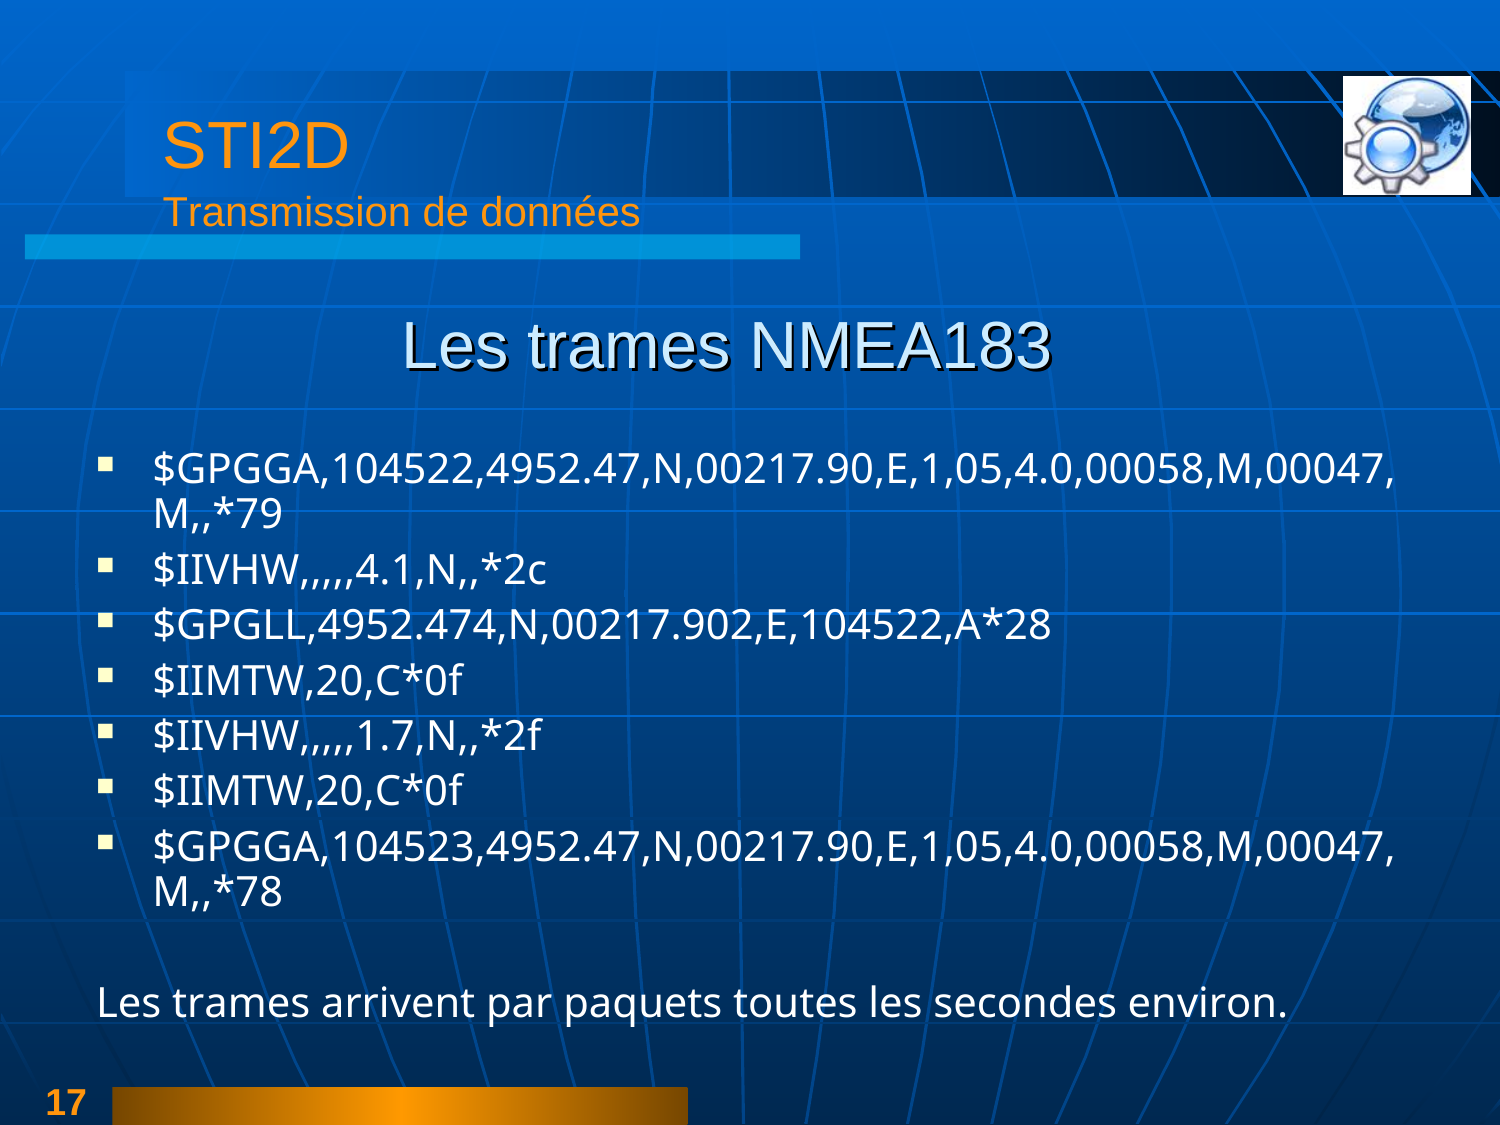

# Les trames NMEA183
$GPGGA,104522,4952.47,N,00217.90,E,1,05,4.0,00058,M,00047,M,,*79
$IIVHW,,,,,4.1,N,,*2c
$GPGLL,4952.474,N,00217.902,E,104522,A*28
$IIMTW,20,C*0f
$IIVHW,,,,,1.7,N,,*2f
$IIMTW,20,C*0f
$GPGGA,104523,4952.47,N,00217.90,E,1,05,4.0,00058,M,00047,M,,*78
Les trames arrivent par paquets toutes les secondes environ.